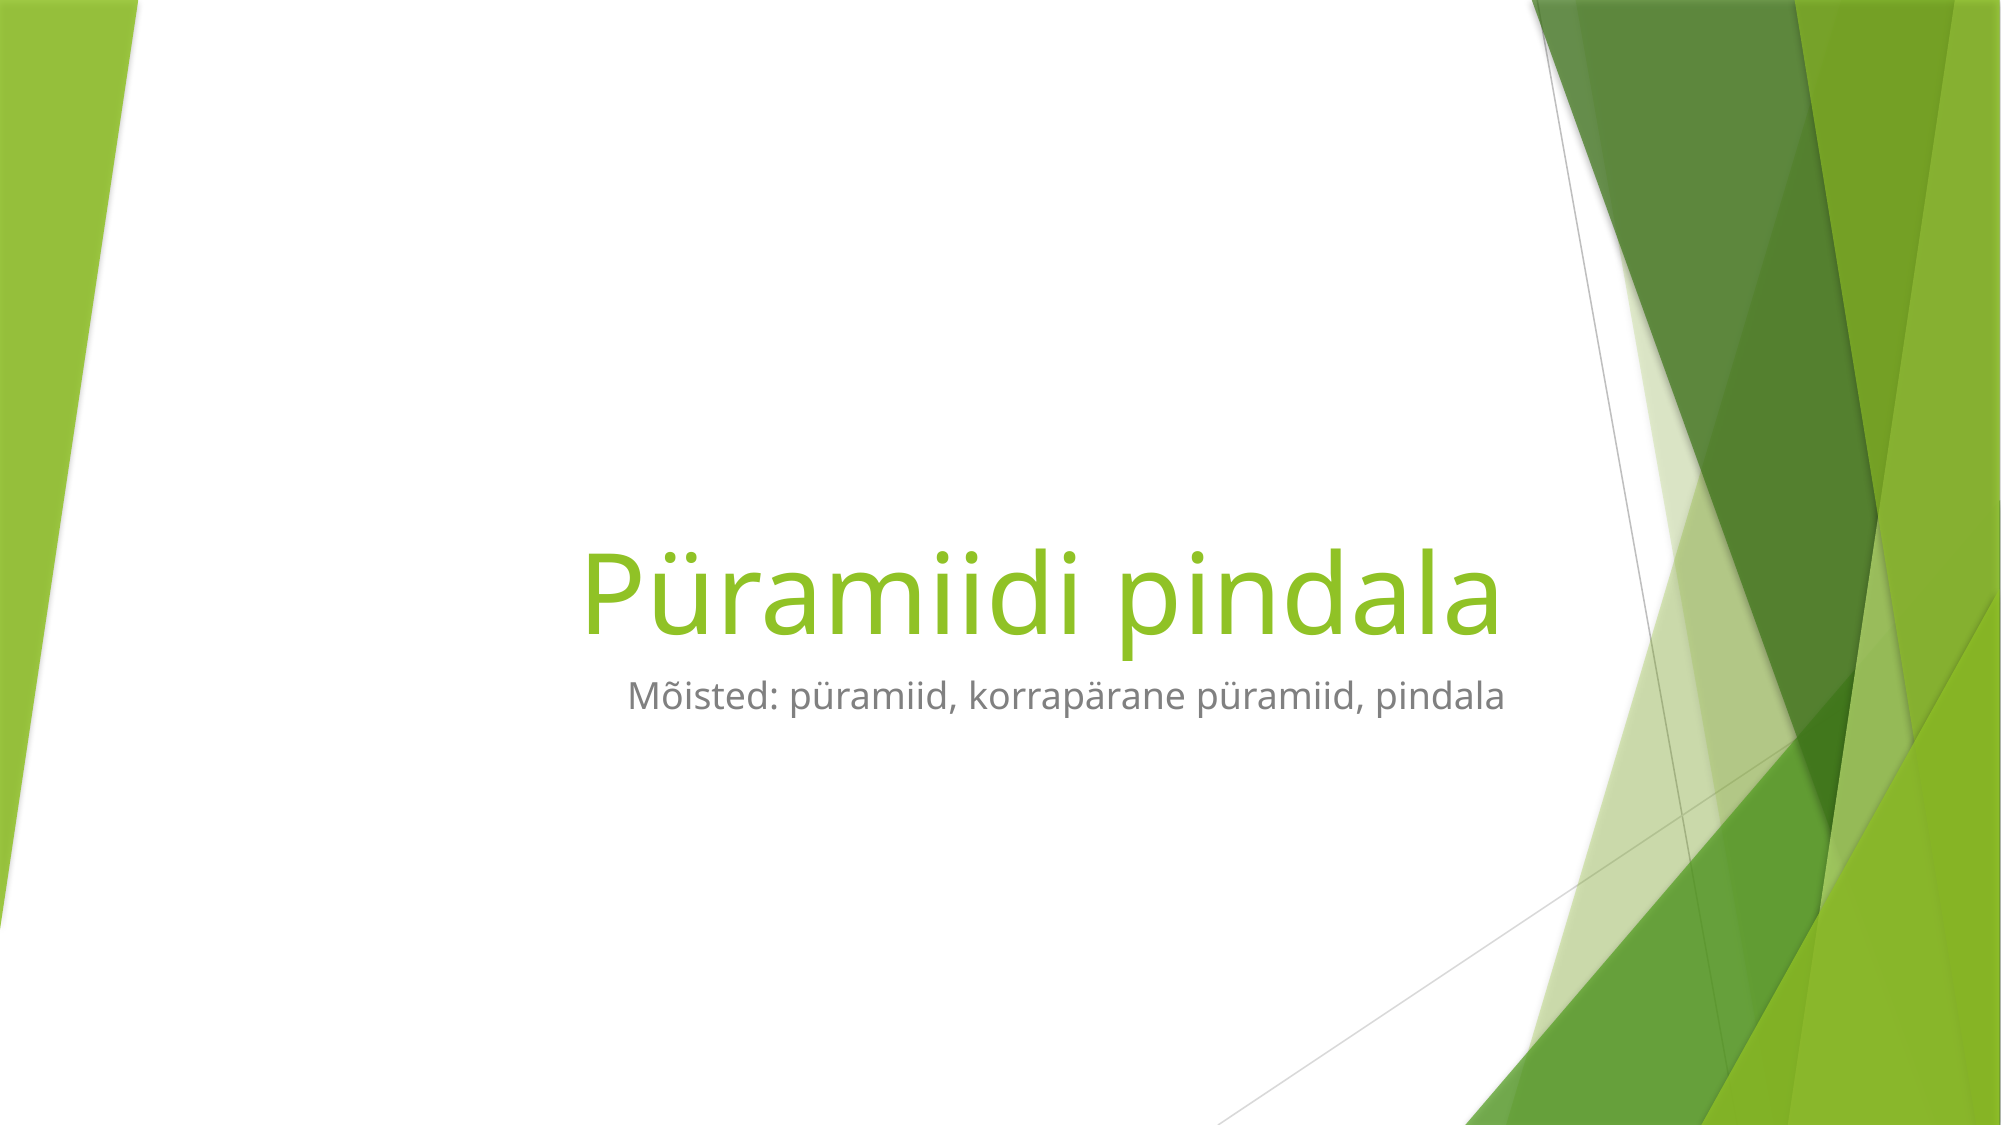

# Püramiidi pindala
Mõisted: püramiid, korrapärane püramiid, pindala